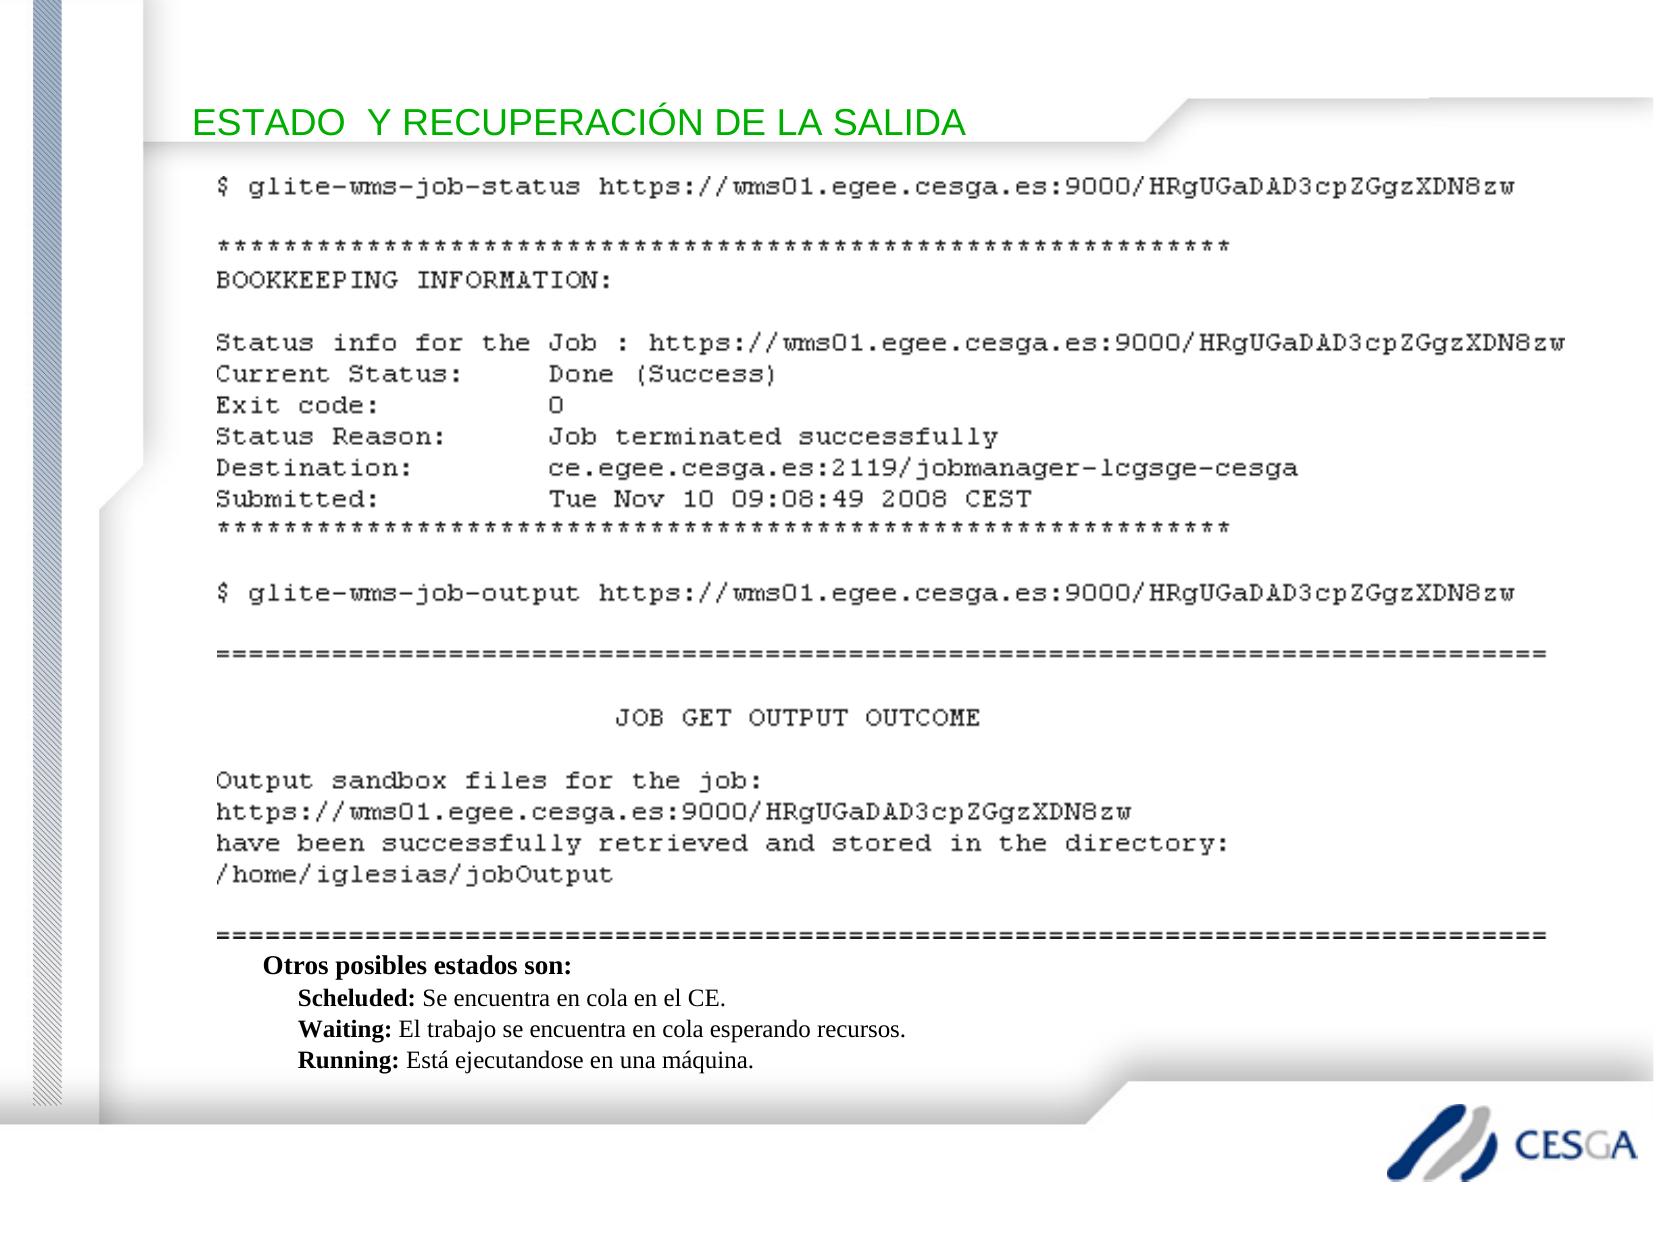

ESTADO Y RECUPERACIÓN DE LA SALIDA
Otros posibles estados son:
Scheluded: Se encuentra en cola en el CE.
Waiting: El trabajo se encuentra en cola esperando recursos.
Running: Está ejecutandose en una máquina.